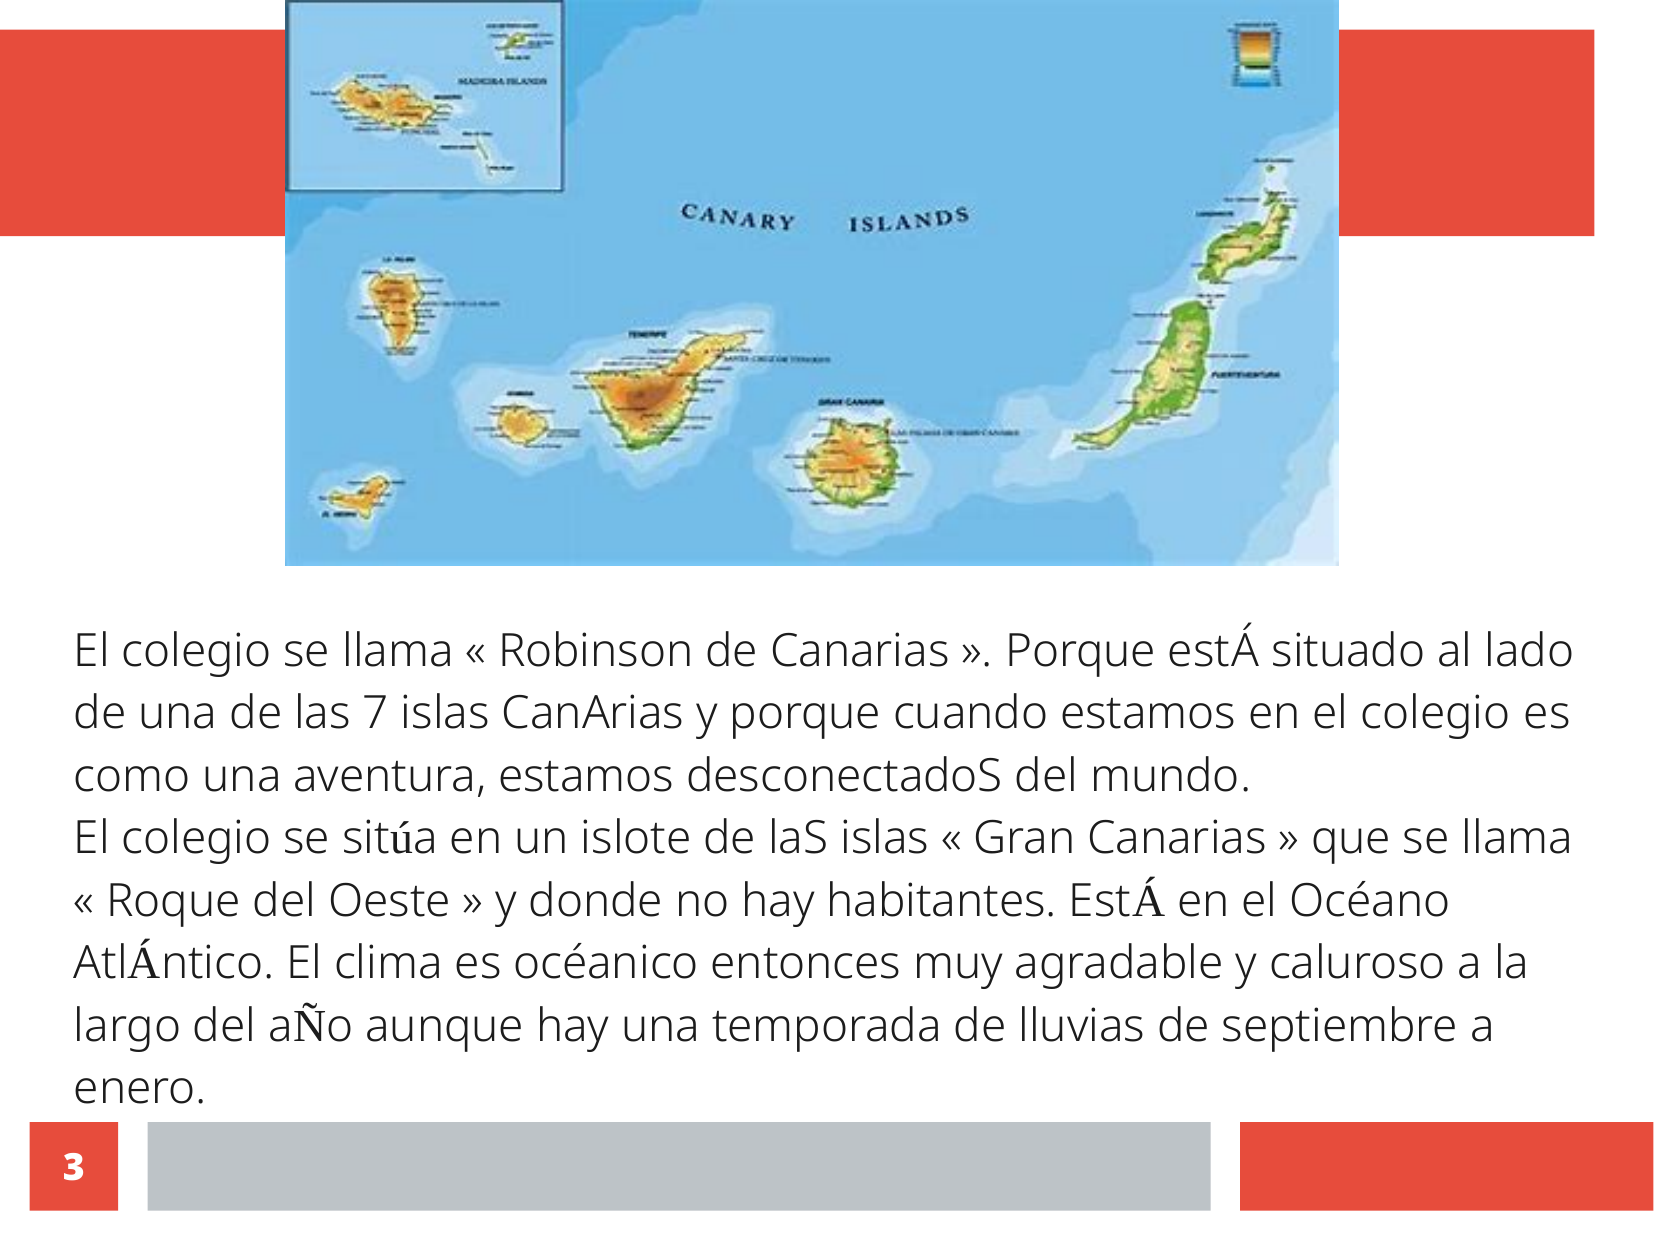

# El colegio se llama « Robinson de Canarias ». Porque estÁ situado al lado de una de las 7 islas CanArias y porque cuando estamos en el colegio es como una aventura, estamos desconectadoS del mundo.
El colegio se sitúa en un islote de laS islas « Gran Canarias » que se llama « Roque del Oeste » y donde no hay habitantes. EstÁ en el Océano AtlÁntico. El clima es océanico entonces muy agradable y caluroso a la largo del aÑo aunque hay una temporada de lluvias de septiembre a enero.
3